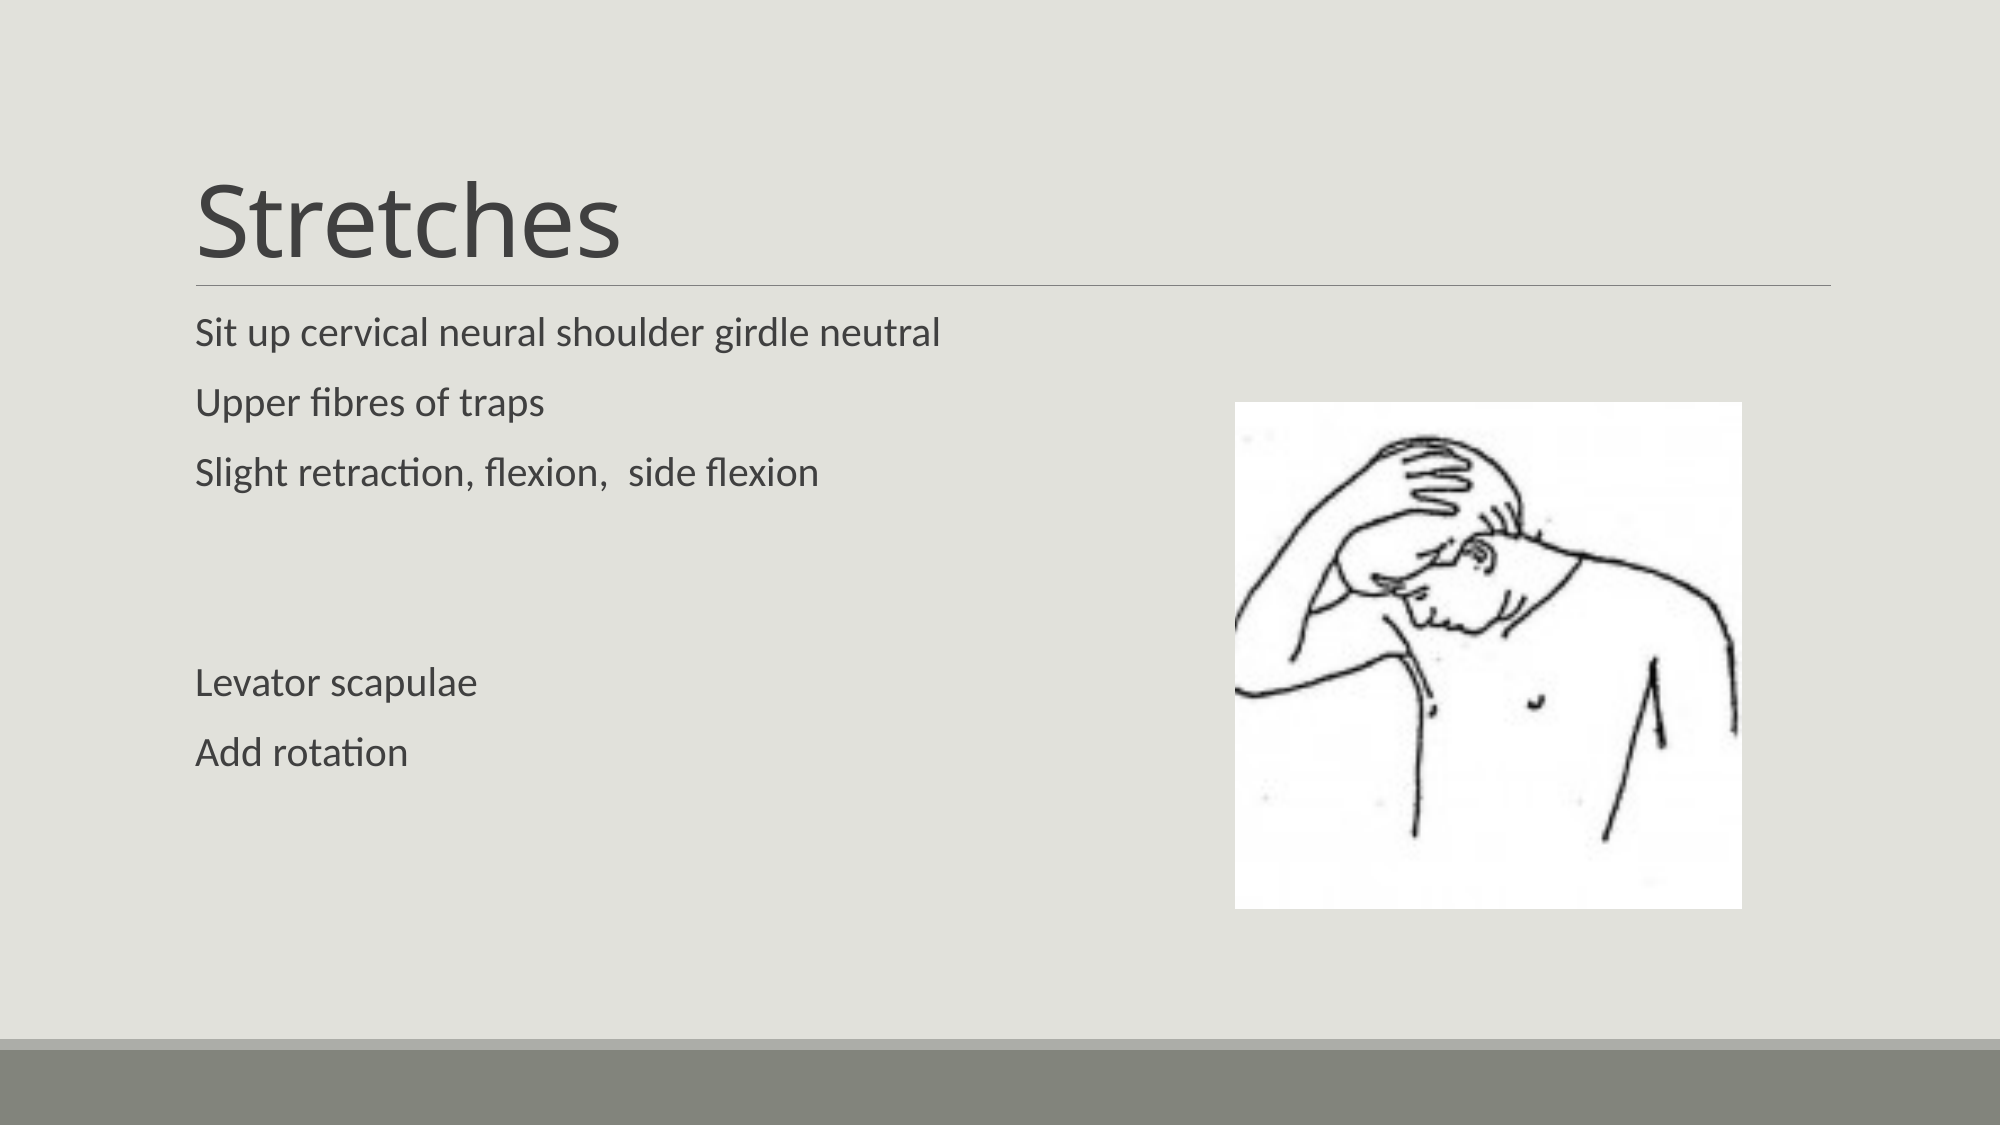

# Stretches
Sit up cervical neural shoulder girdle neutral
Upper fibres of traps
Slight retraction, flexion, side flexion
Levator scapulae
Add rotation